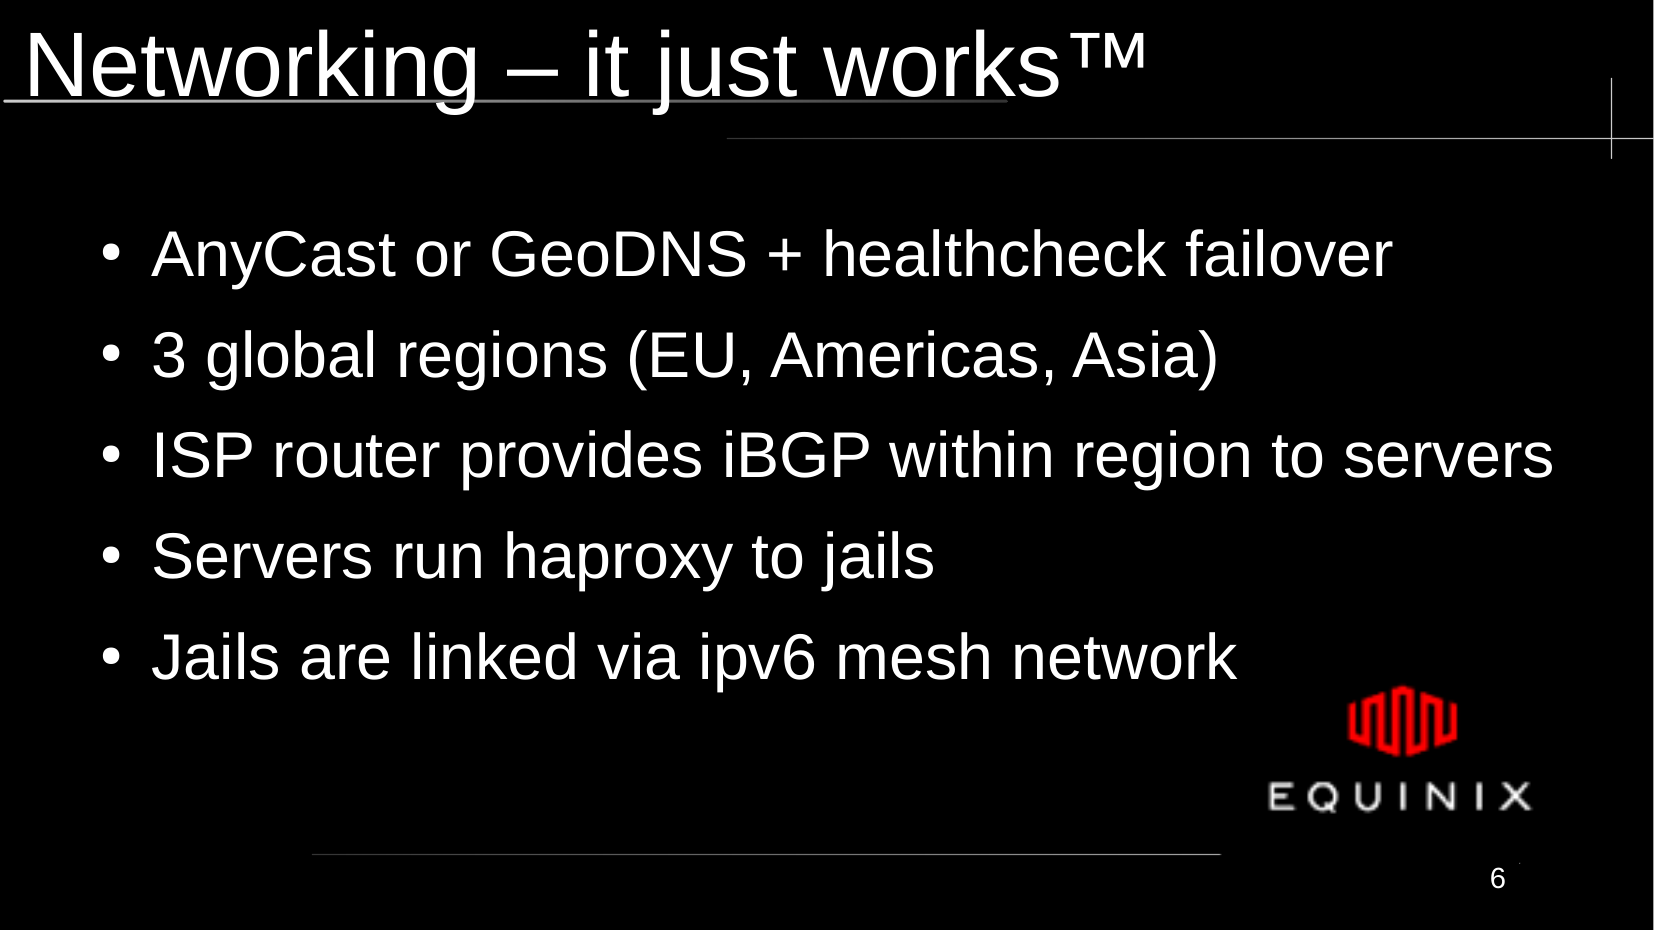

# Networking – it just works™
AnyCast or GeoDNS + healthcheck failover
3 global regions (EU, Americas, Asia)
ISP router provides iBGP within region to servers
Servers run haproxy to jails
Jails are linked via ipv6 mesh network
6